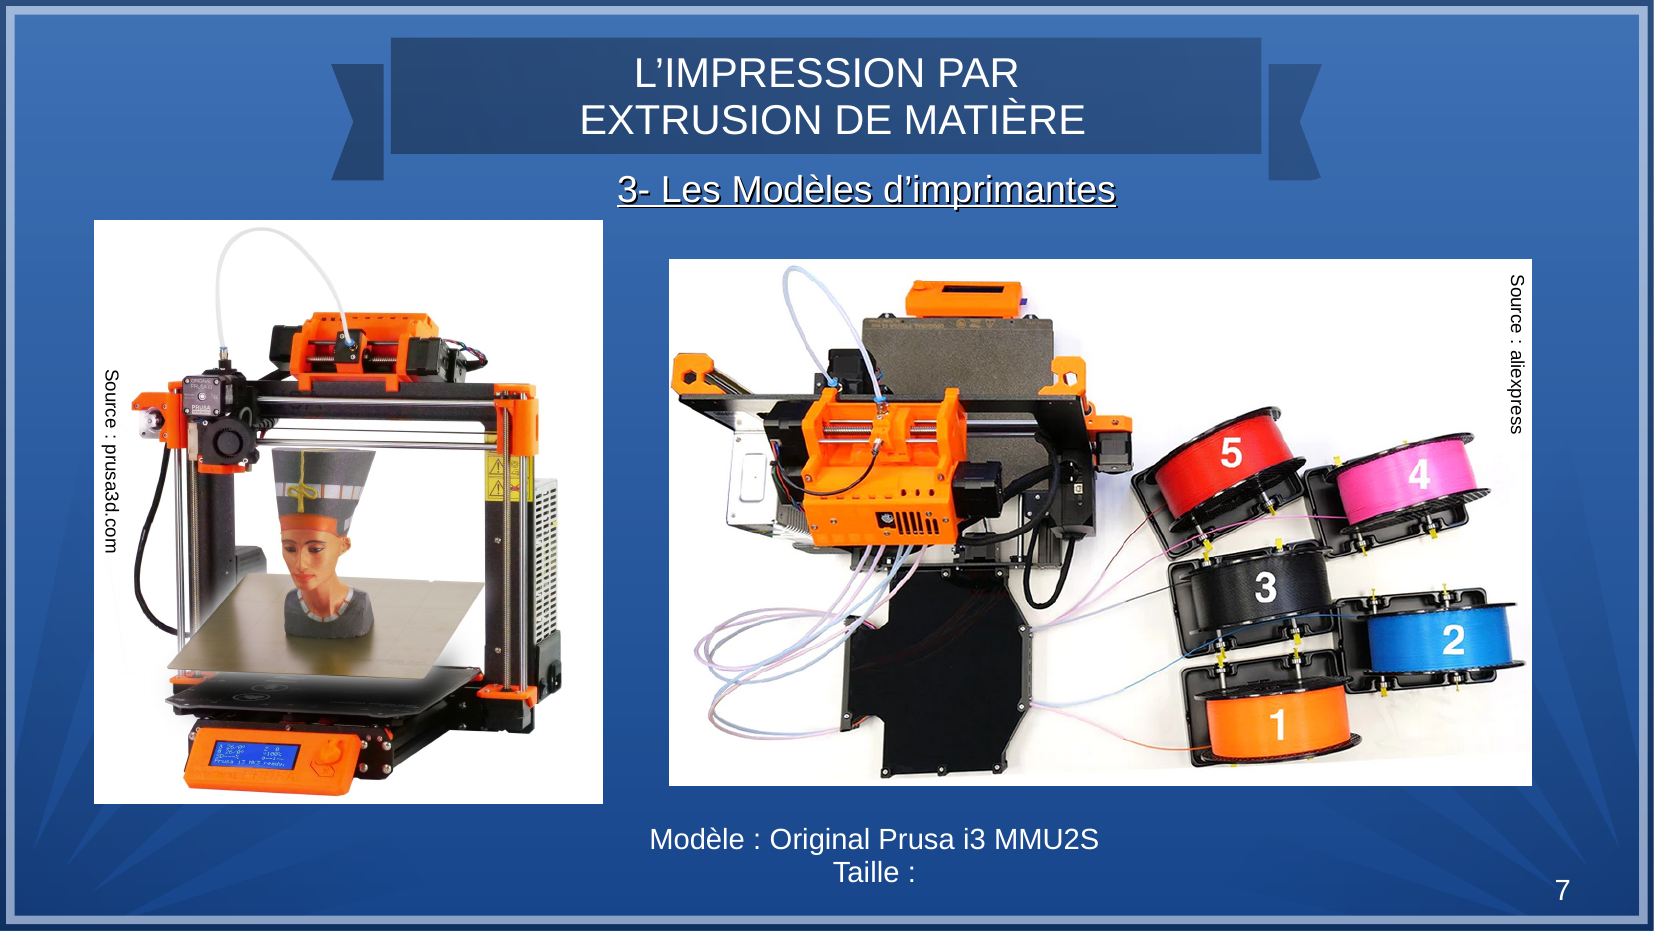

# L’IMPRESSION PAR EXTRUSION DE MATIÈRE
3- Les Modèles d’imprimantes
Source : aliexpress
Source : prusa3d.com
Modèle : Original Prusa i3 MMU2S
Taille :
7